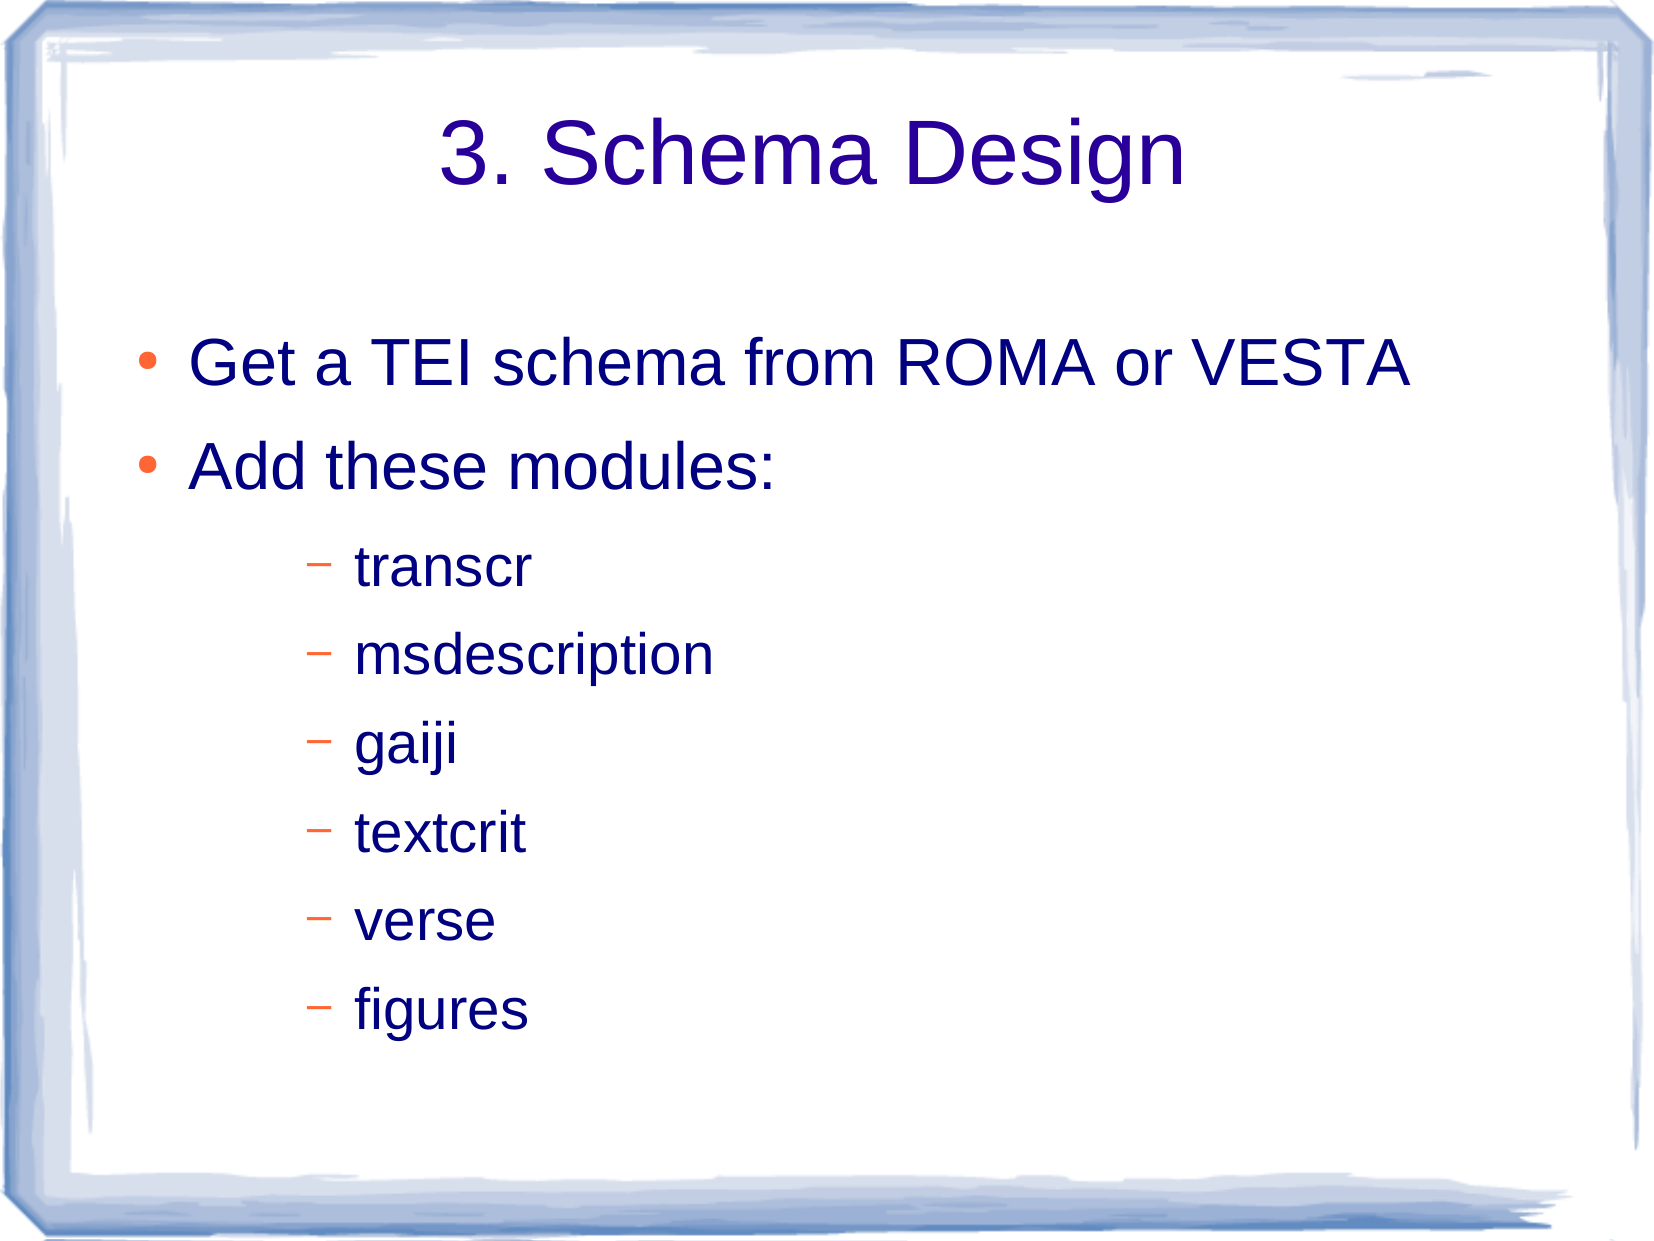

# 3. Schema Design
Get a TEI schema from ROMA or VESTA
Add these modules:
transcr
msdescription
gaiji
textcrit
verse
figures